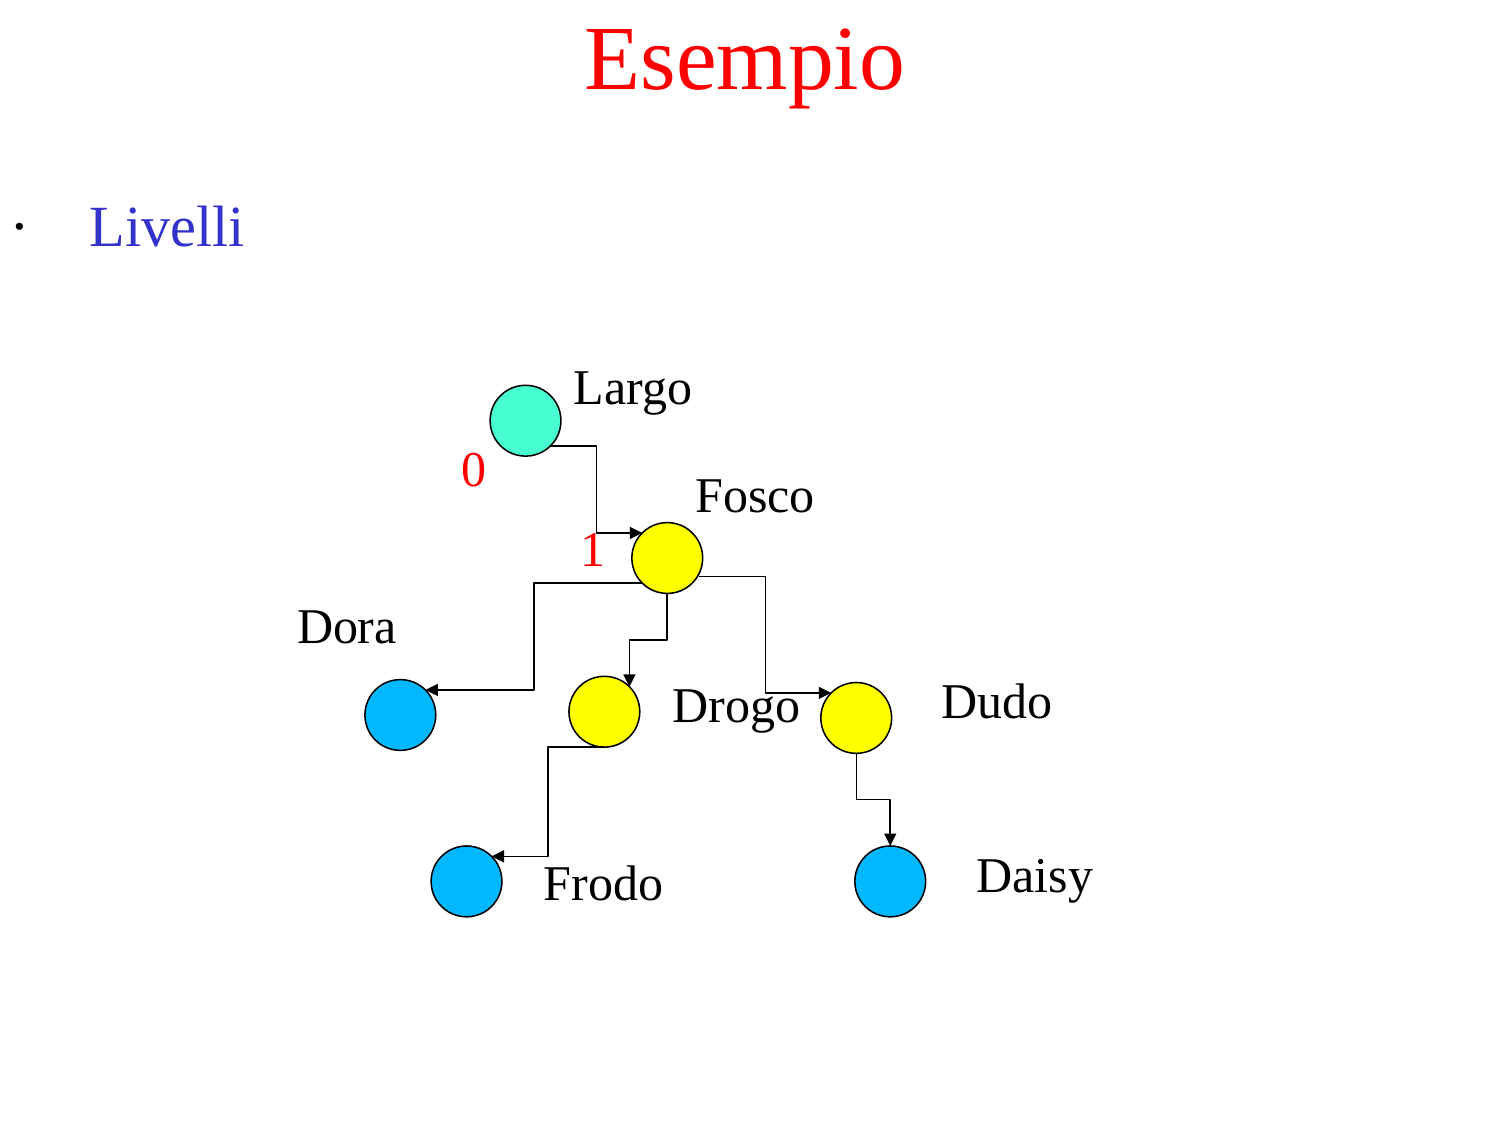

# Esempio
Livelli
Largo
0
Fosco
1
Dora
Dudo
Drogo
Daisy
Frodo